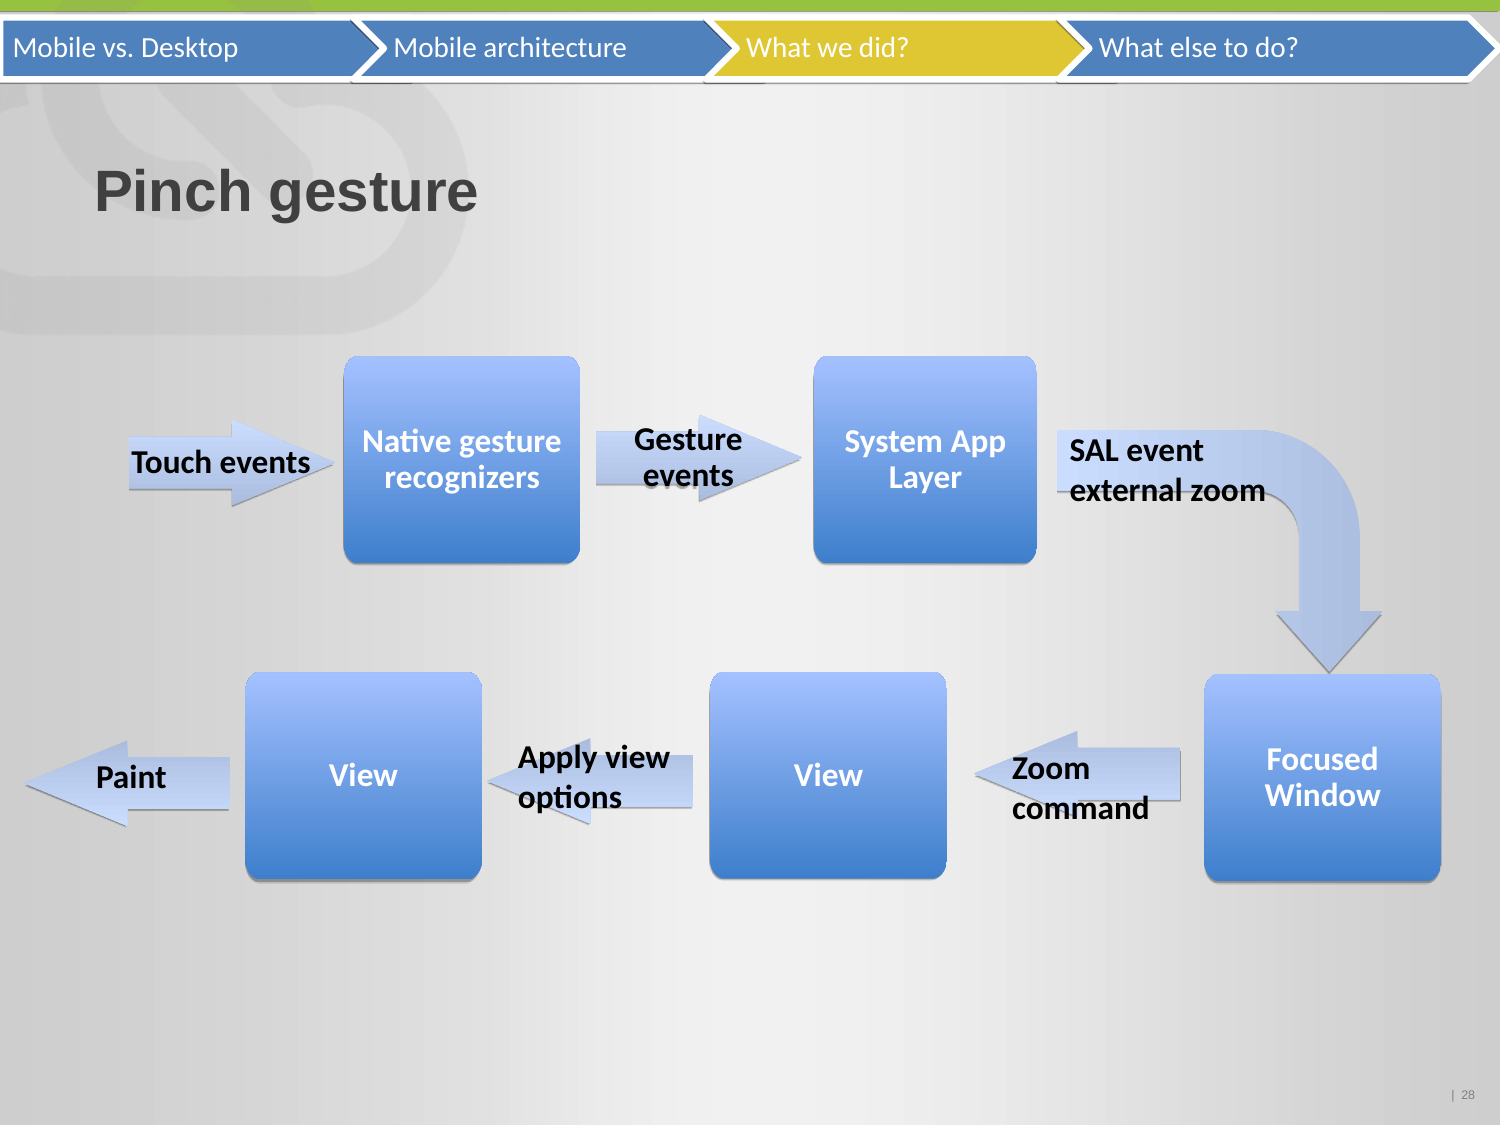

Mobile vs. Desktop
Mobile architecture
What we did?
What else to do?
# Pinch gesture
Native gesture recognizers
System App Layer
Gesture events
Touch events
SAL event external zoom
View
View
Focused Window
Apply view options
Zoom command
Paint